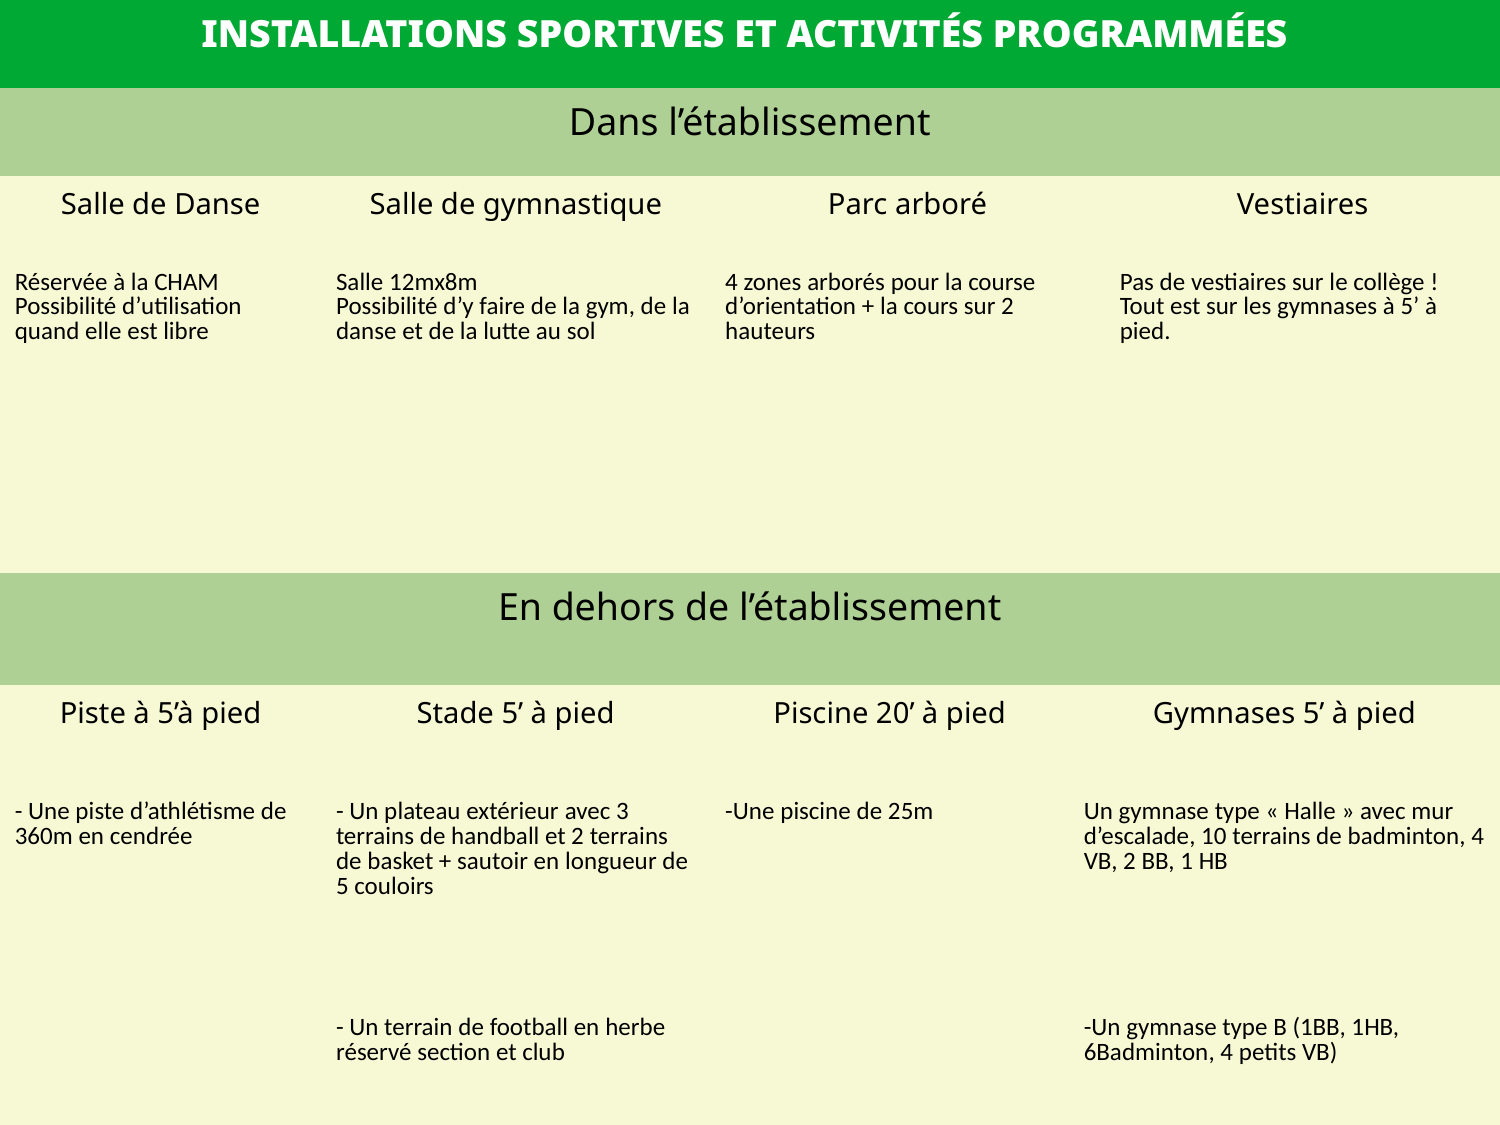

| INSTALLATIONS SPORTIVES ET ACTIVITÉS PROGRAMMÉES | | | | |
| --- | --- | --- | --- | --- |
| Dans l’établissement | | | | |
| Salle de Danse | Salle de gymnastique | Parc arboré | | Vestiaires |
| Réservée à la CHAM Possibilité d’utilisation quand elle est libre | Salle 12mx8m Possibilité d’y faire de la gym, de la danse et de la lutte au sol | 4 zones arborés pour la course d’orientation + la cours sur 2 hauteurs | | Pas de vestiaires sur le collège ! Tout est sur les gymnases à 5’ à pied. |
| | | | | |
| En dehors de l’établissement | | | | |
| Piste à 5’à pied | Stade 5’ à pied | Piscine 20’ à pied | Gymnases 5’ à pied | |
| - Une piste d’athlétisme de 360m en cendrée | - Un plateau extérieur avec 3 terrains de handball et 2 terrains de basket + sautoir en longueur de 5 couloirs | -Une piscine de 25m | Un gymnase type « Halle » avec mur d’escalade, 10 terrains de badminton, 4 VB, 2 BB, 1 HB | |
| | - Un terrain de football en herbe réservé section et club | | -Un gymnase type B (1BB, 1HB, 6Badminton, 4 petits VB) | |